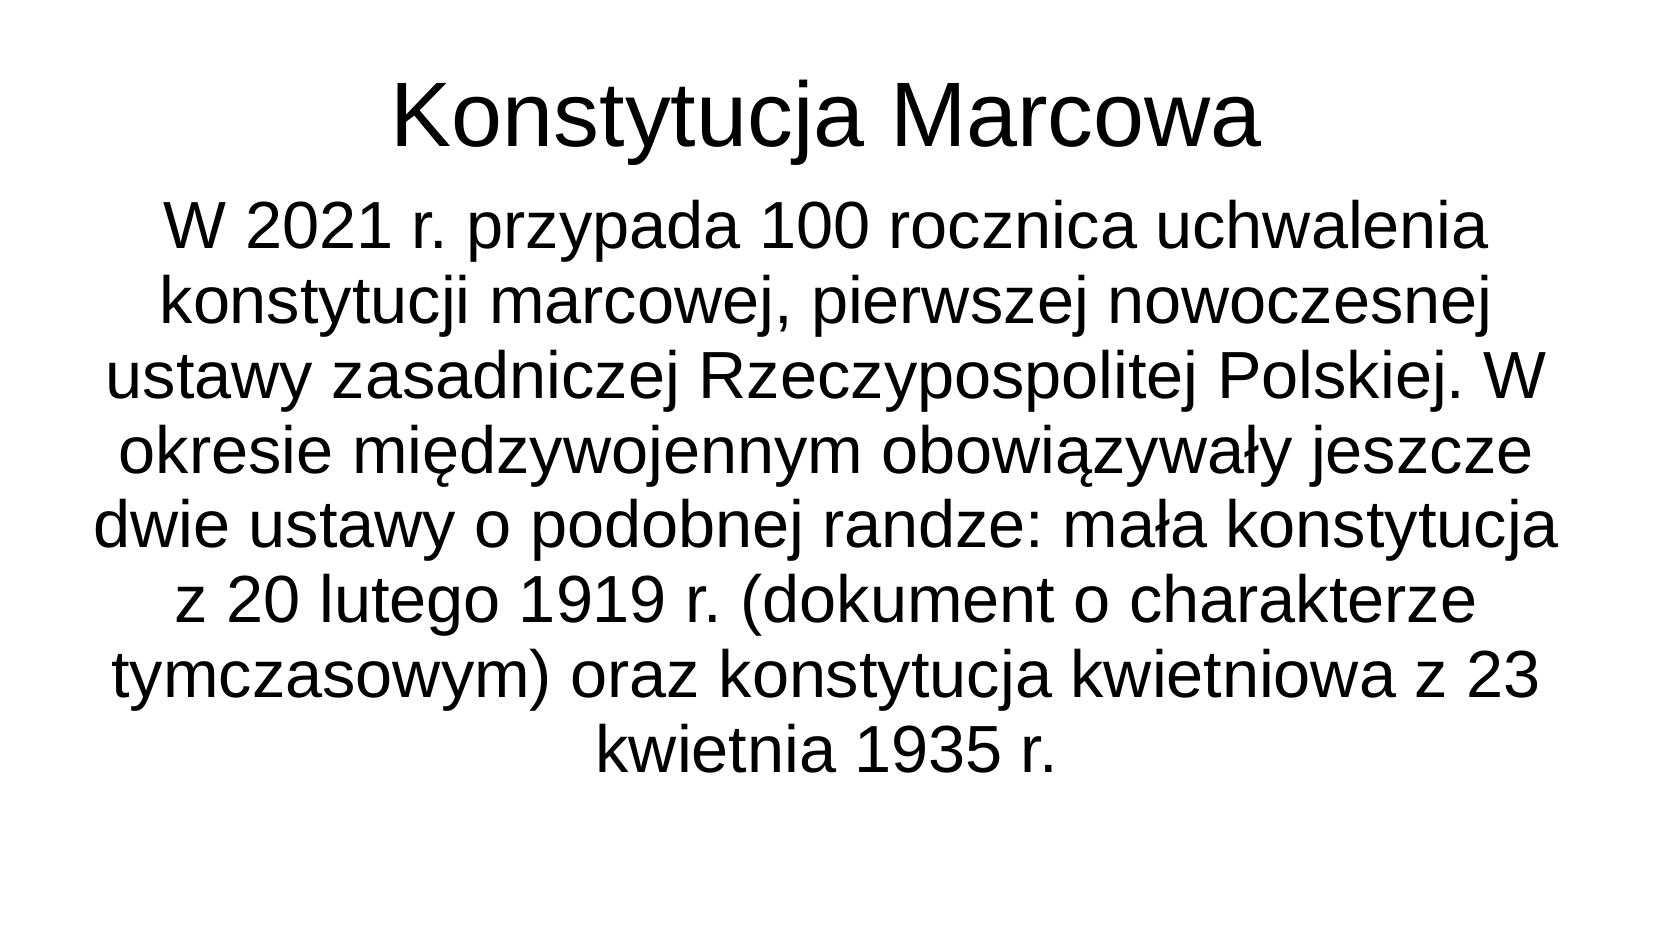

# Konstytucja Marcowa
W 2021 r. przypada 100 rocznica uchwalenia konstytucji marcowej, pierwszej nowoczesnej ustawy zasadniczej Rzeczypospolitej Polskiej. W okresie międzywojennym obowiązywały jeszcze dwie ustawy o podobnej randze: mała konstytucja z 20 lutego 1919 r. (dokument o charakterze tymczasowym) oraz konstytucja kwietniowa z 23 kwietnia 1935 r.